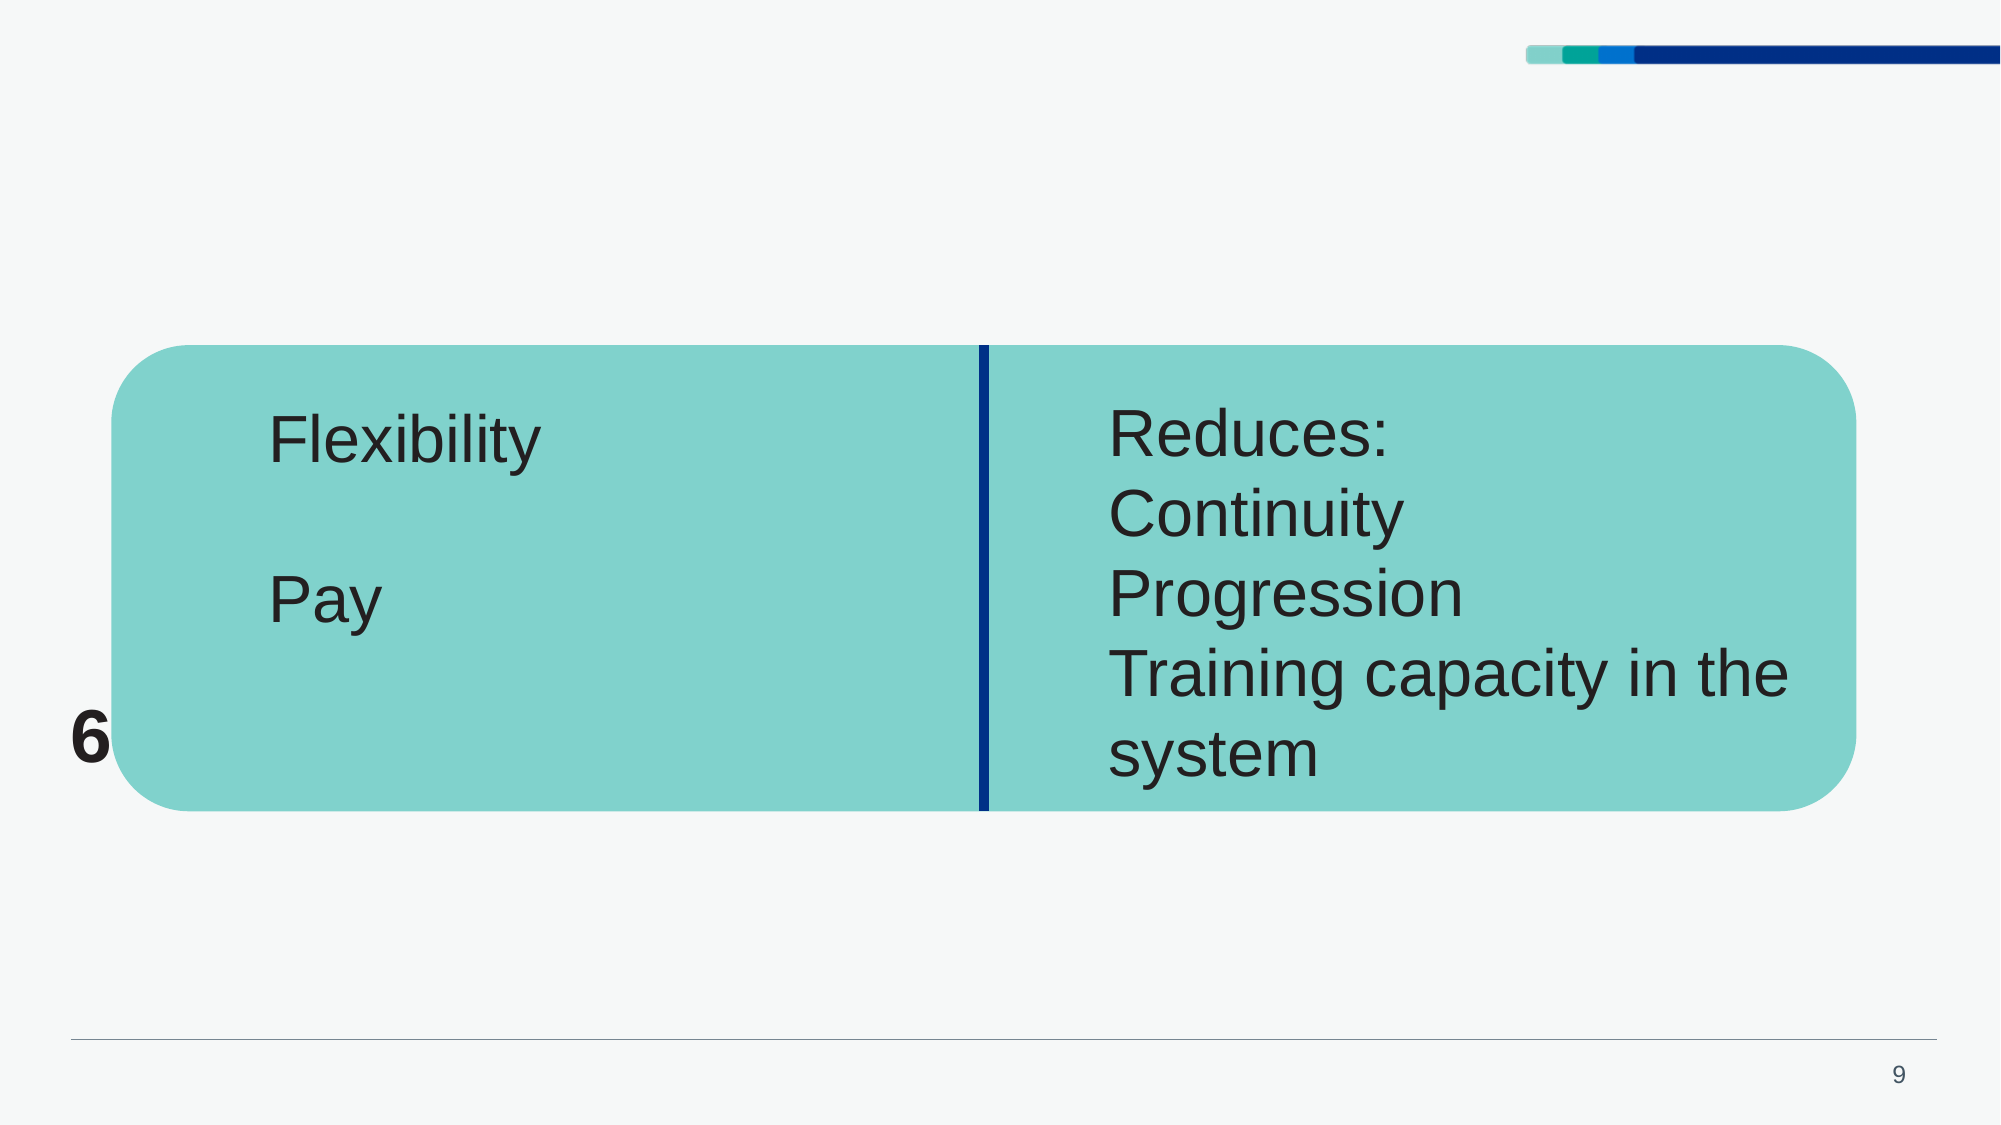

Reduces:
Continuity
Progression
Training capacity in the system
Flexibility
Pay
# 6. Dependency on locum, bank and agency staff